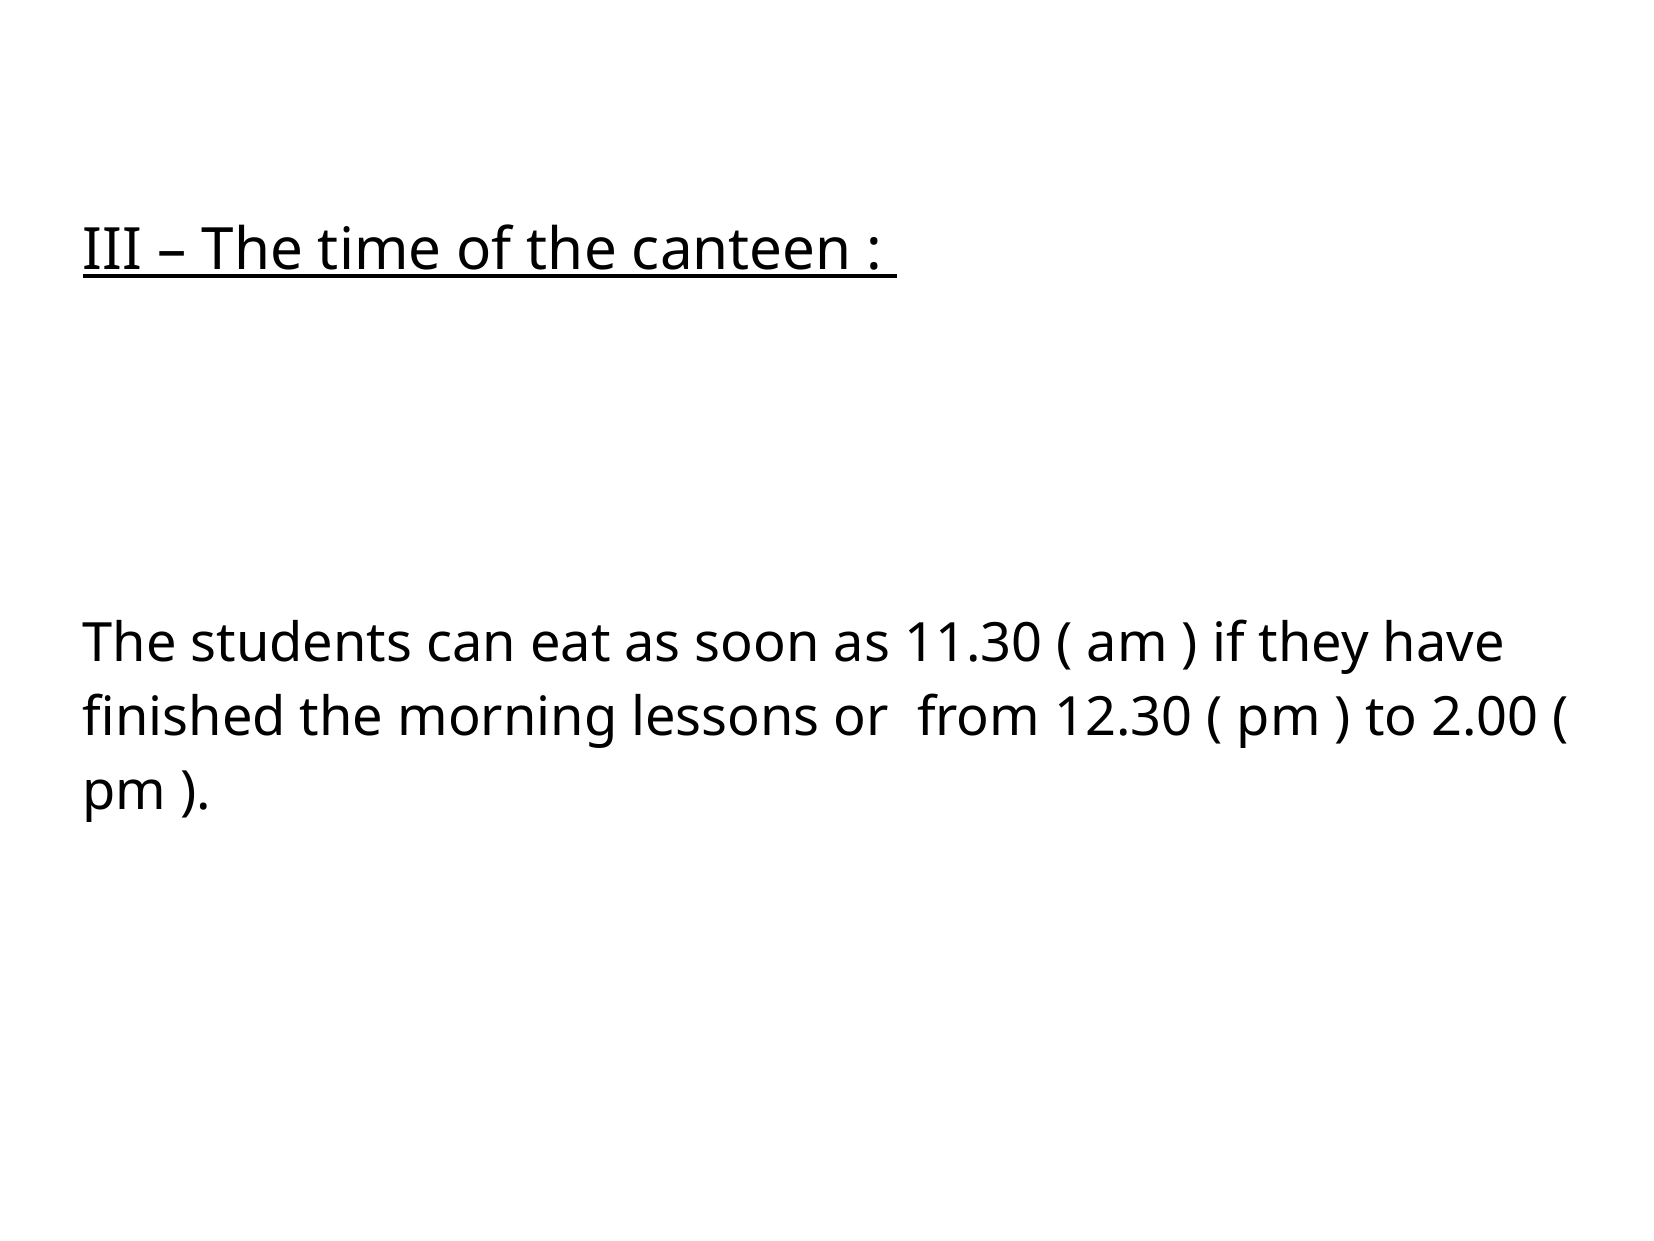

# III – The time of the canteen :
The students can eat as soon as 11.30 ( am ) if they have finished the morning lessons or from 12.30 ( pm ) to 2.00 ( pm ).